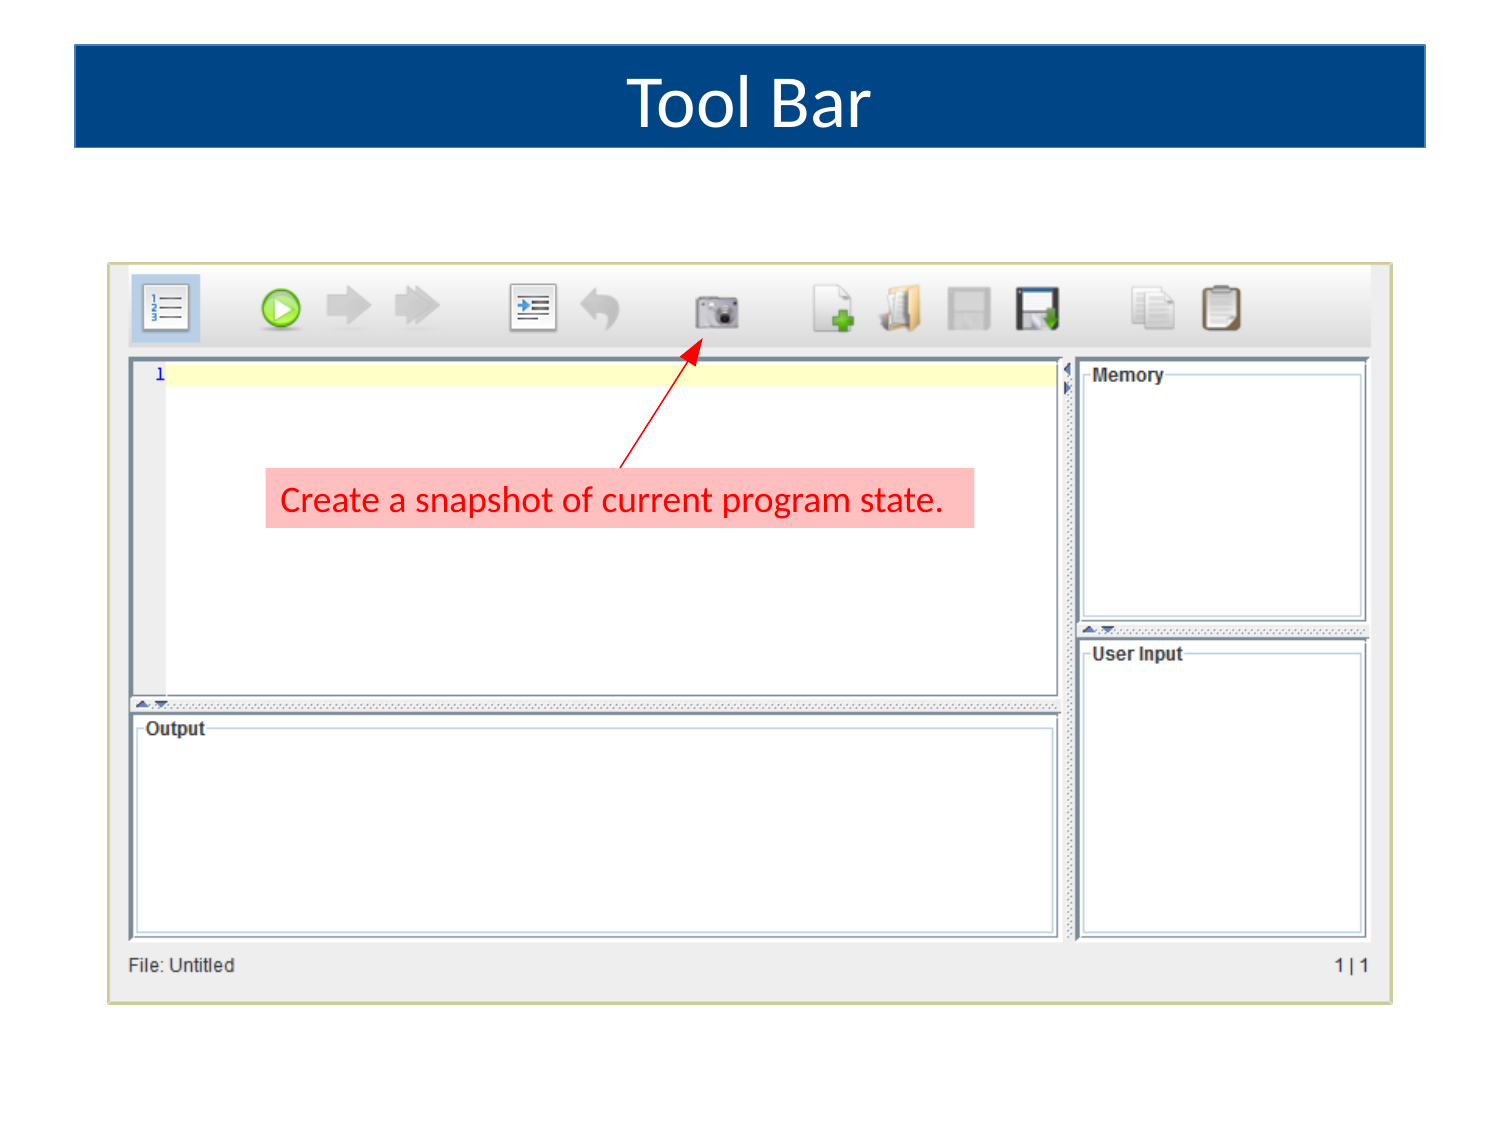

# Tool Bar
Create a snapshot of current program state.